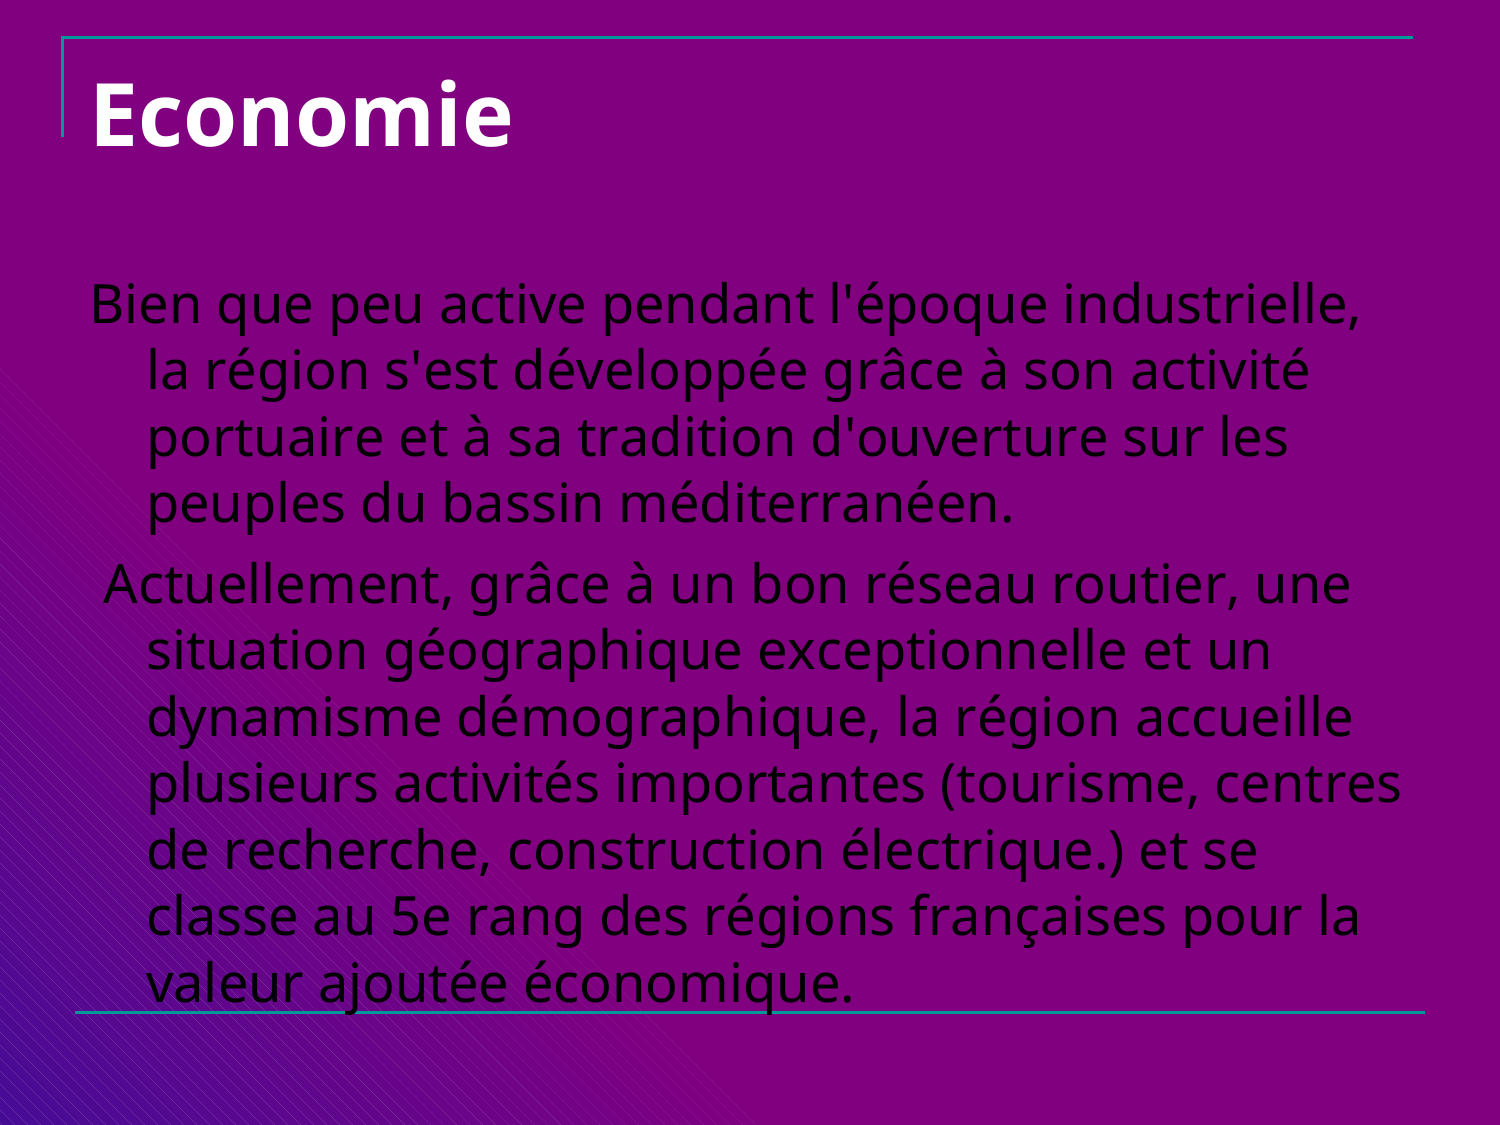

# Economie
Bien que peu active pendant l'époque industrielle, la région s'est développée grâce à son activité portuaire et à sa tradition d'ouverture sur les peuples du bassin méditerranéen.
 Actuellement, grâce à un bon réseau routier, une situation géographique exceptionnelle et un dynamisme démographique, la région accueille plusieurs activités importantes (tourisme, centres de recherche, construction électrique.) et se classe au 5e rang des régions françaises pour la valeur ajoutée économique.